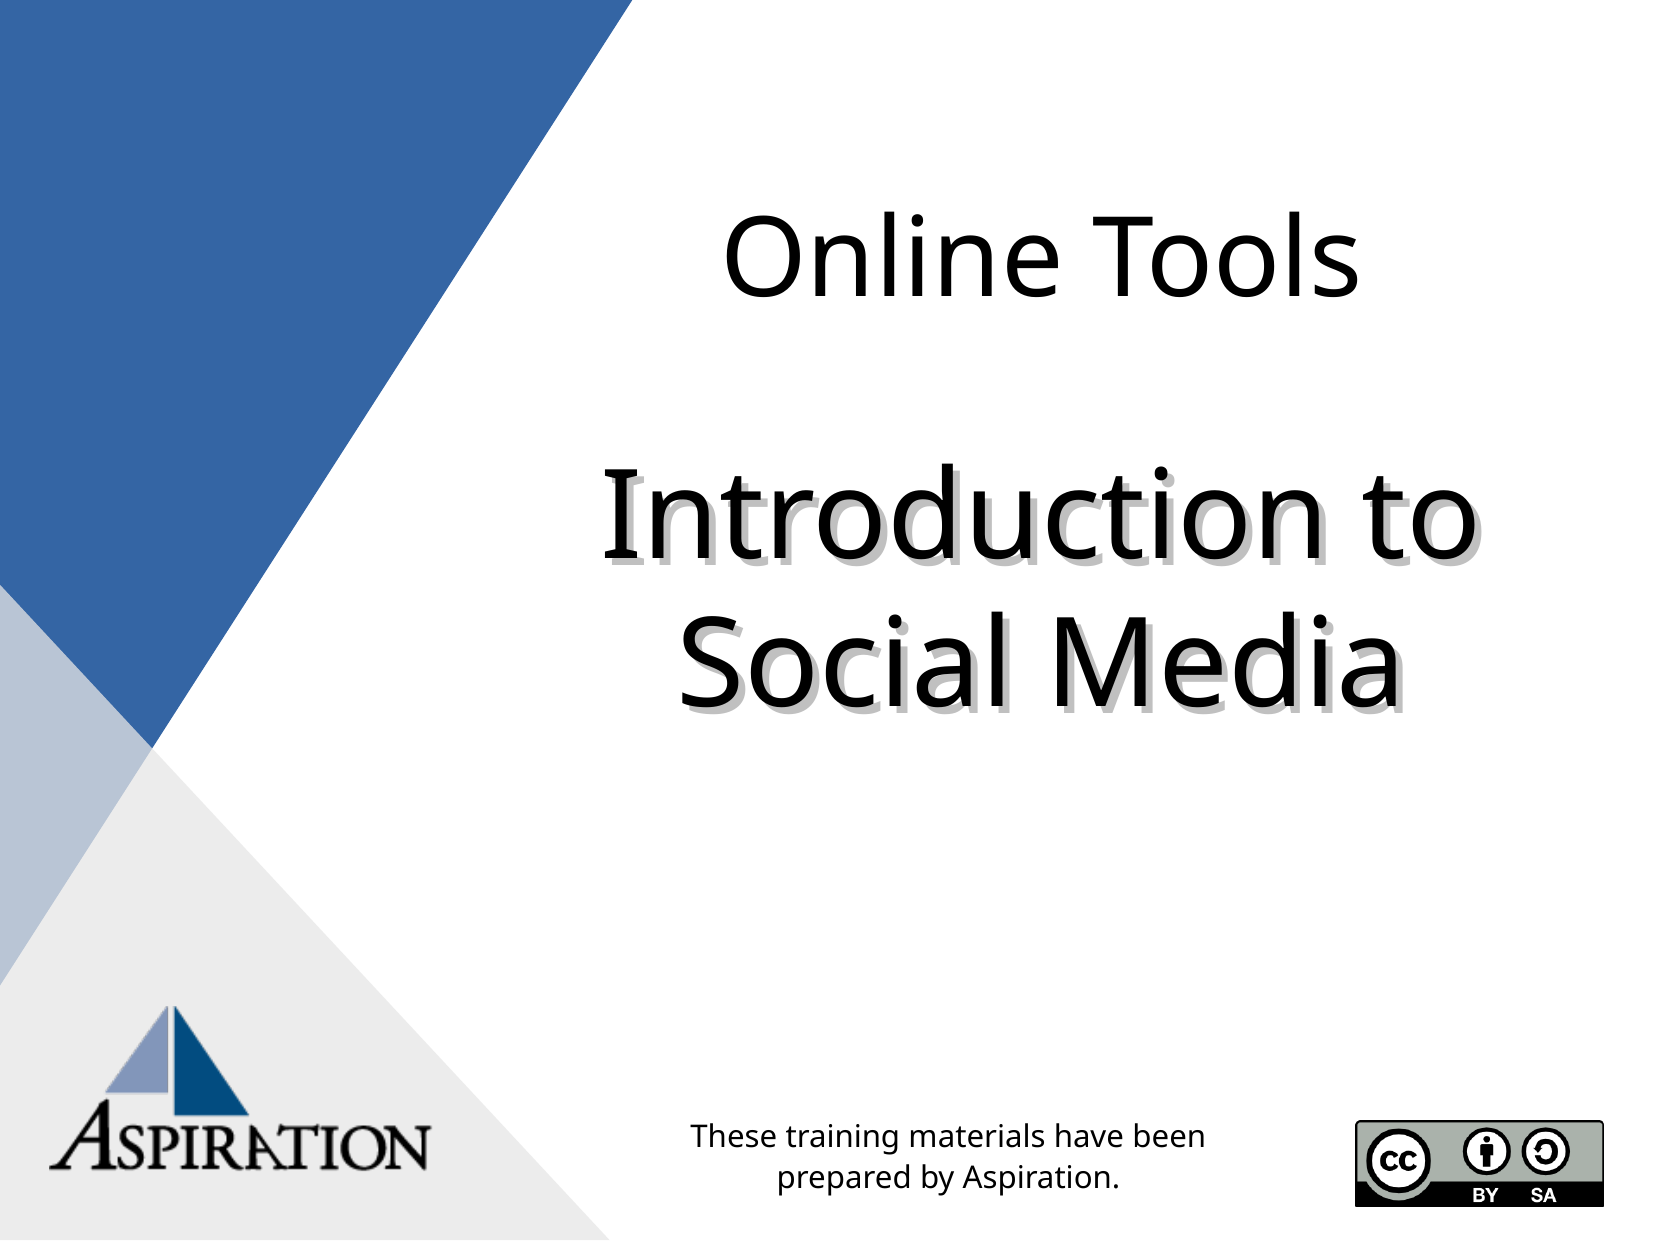

# Online Tools
Introduction to Social Media
These training materials have been prepared by Aspiration.